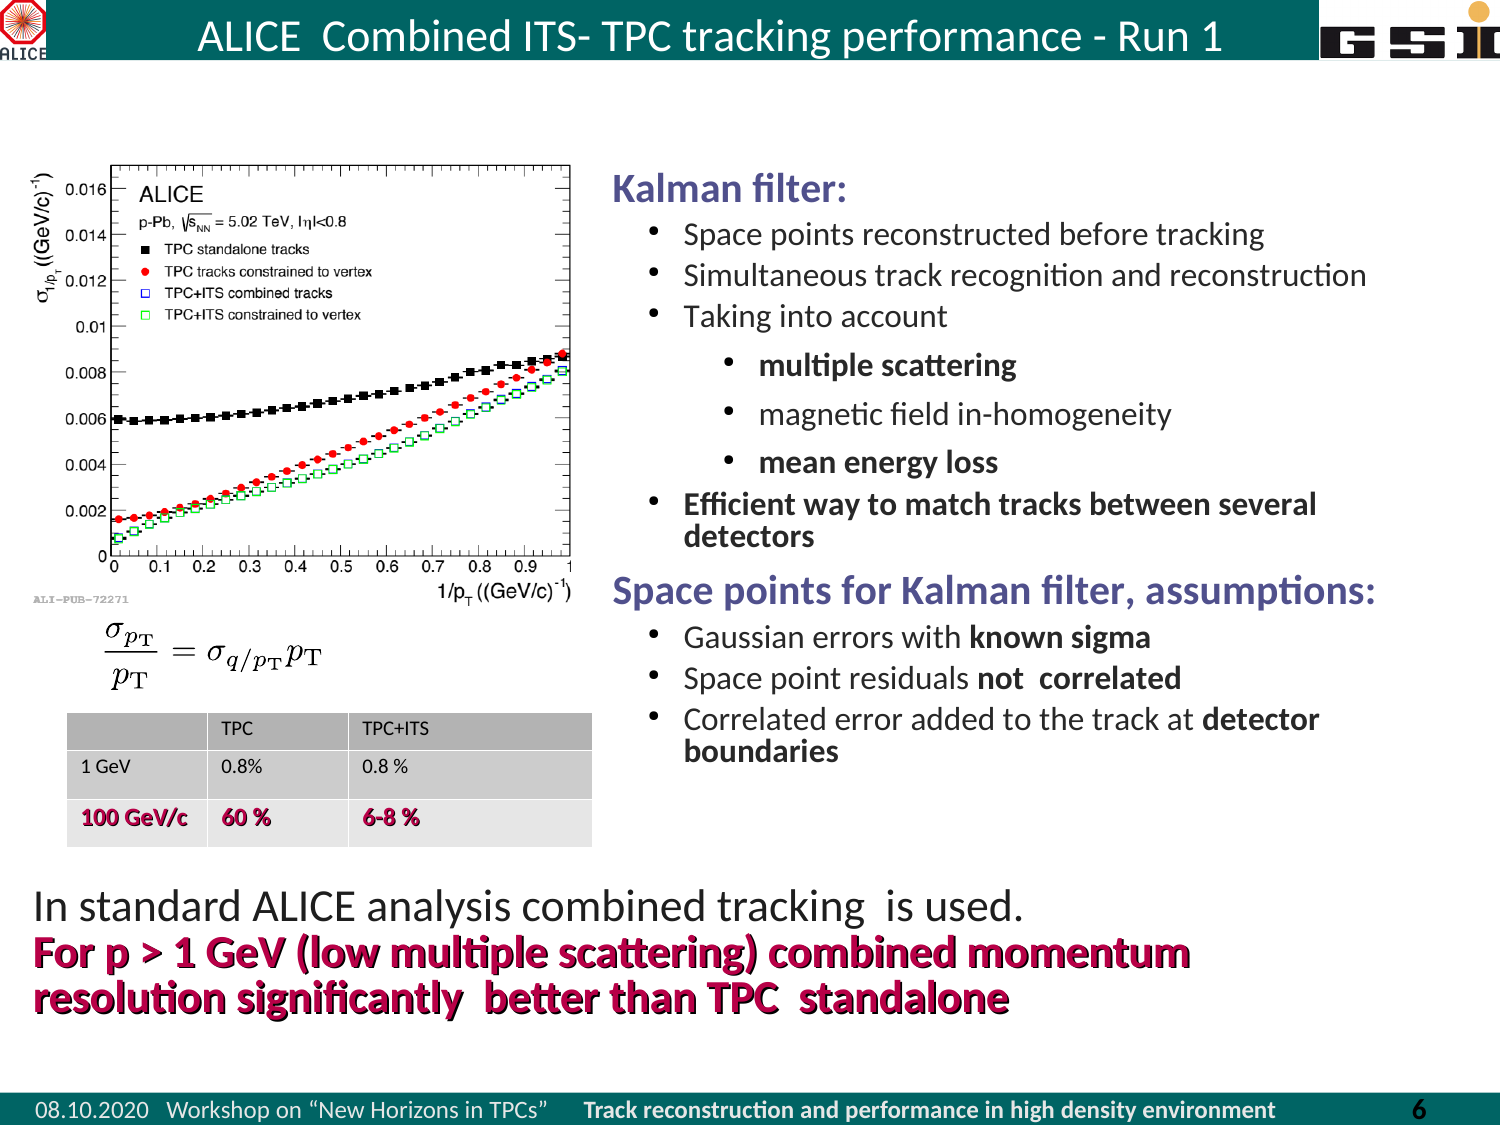

# ALICE Combined ITS- TPC tracking performance - Run 1
Kalman filter:
Space points reconstructed before tracking
Simultaneous track recognition and reconstruction
Taking into account
multiple scattering
magnetic field in-homogeneity
mean energy loss
Efficient way to match tracks between several detectors
Space points for Kalman filter, assumptions:
Gaussian errors with known sigma
Space point residuals not correlated
Correlated error added to the track at detector boundaries
| | TPC | TPC+ITS |
| --- | --- | --- |
| 1 GeV | 0.8% | 0.8 % |
| 100 GeV/c | 60 % | 6-8 % |
In standard ALICE analysis combined tracking is used.
For p > 1 GeV (low multiple scattering) combined momentum
resolution significantly better than TPC standalone